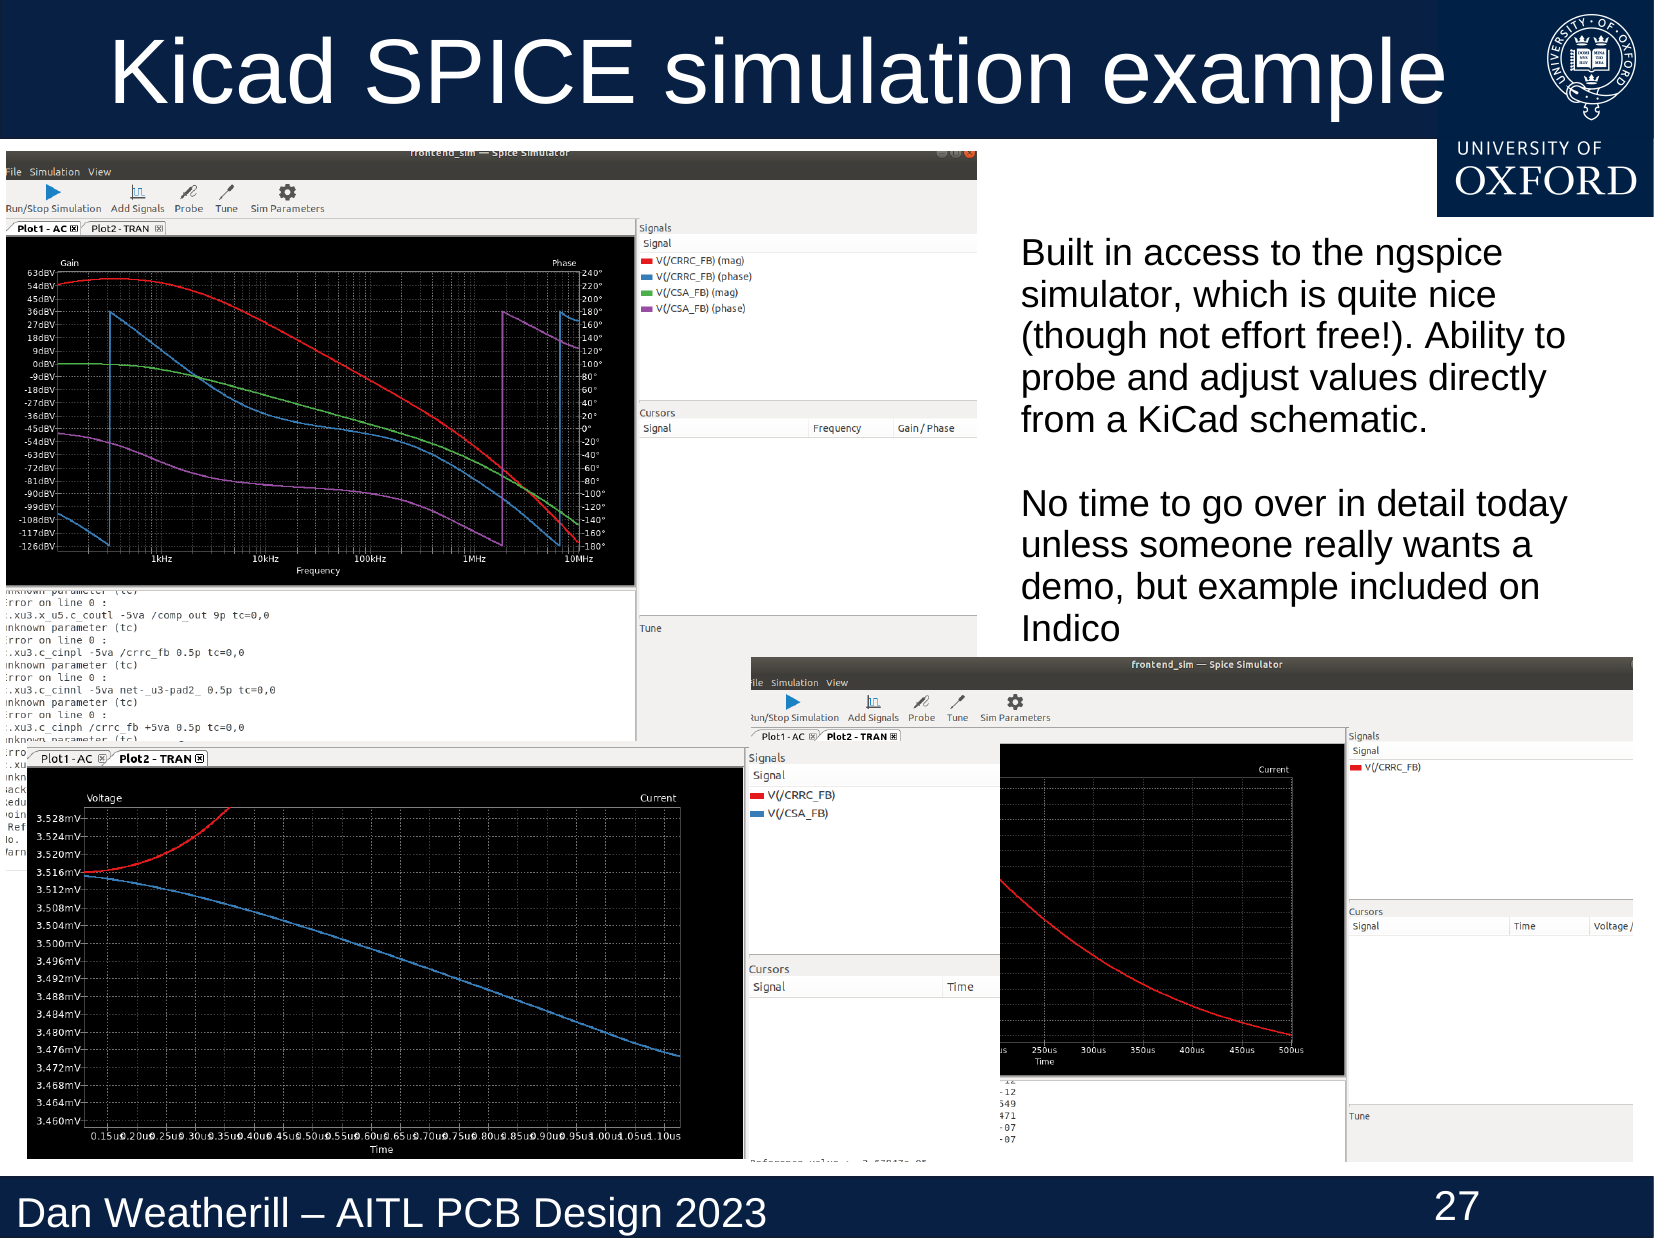

# Kicad SPICE simulation example
Built in access to the ngspice simulator, which is quite nice (though not effort free!). Ability to probe and adjust values directly from a KiCad schematic.
No time to go over in detail today unless someone really wants a demo, but example included on Indico